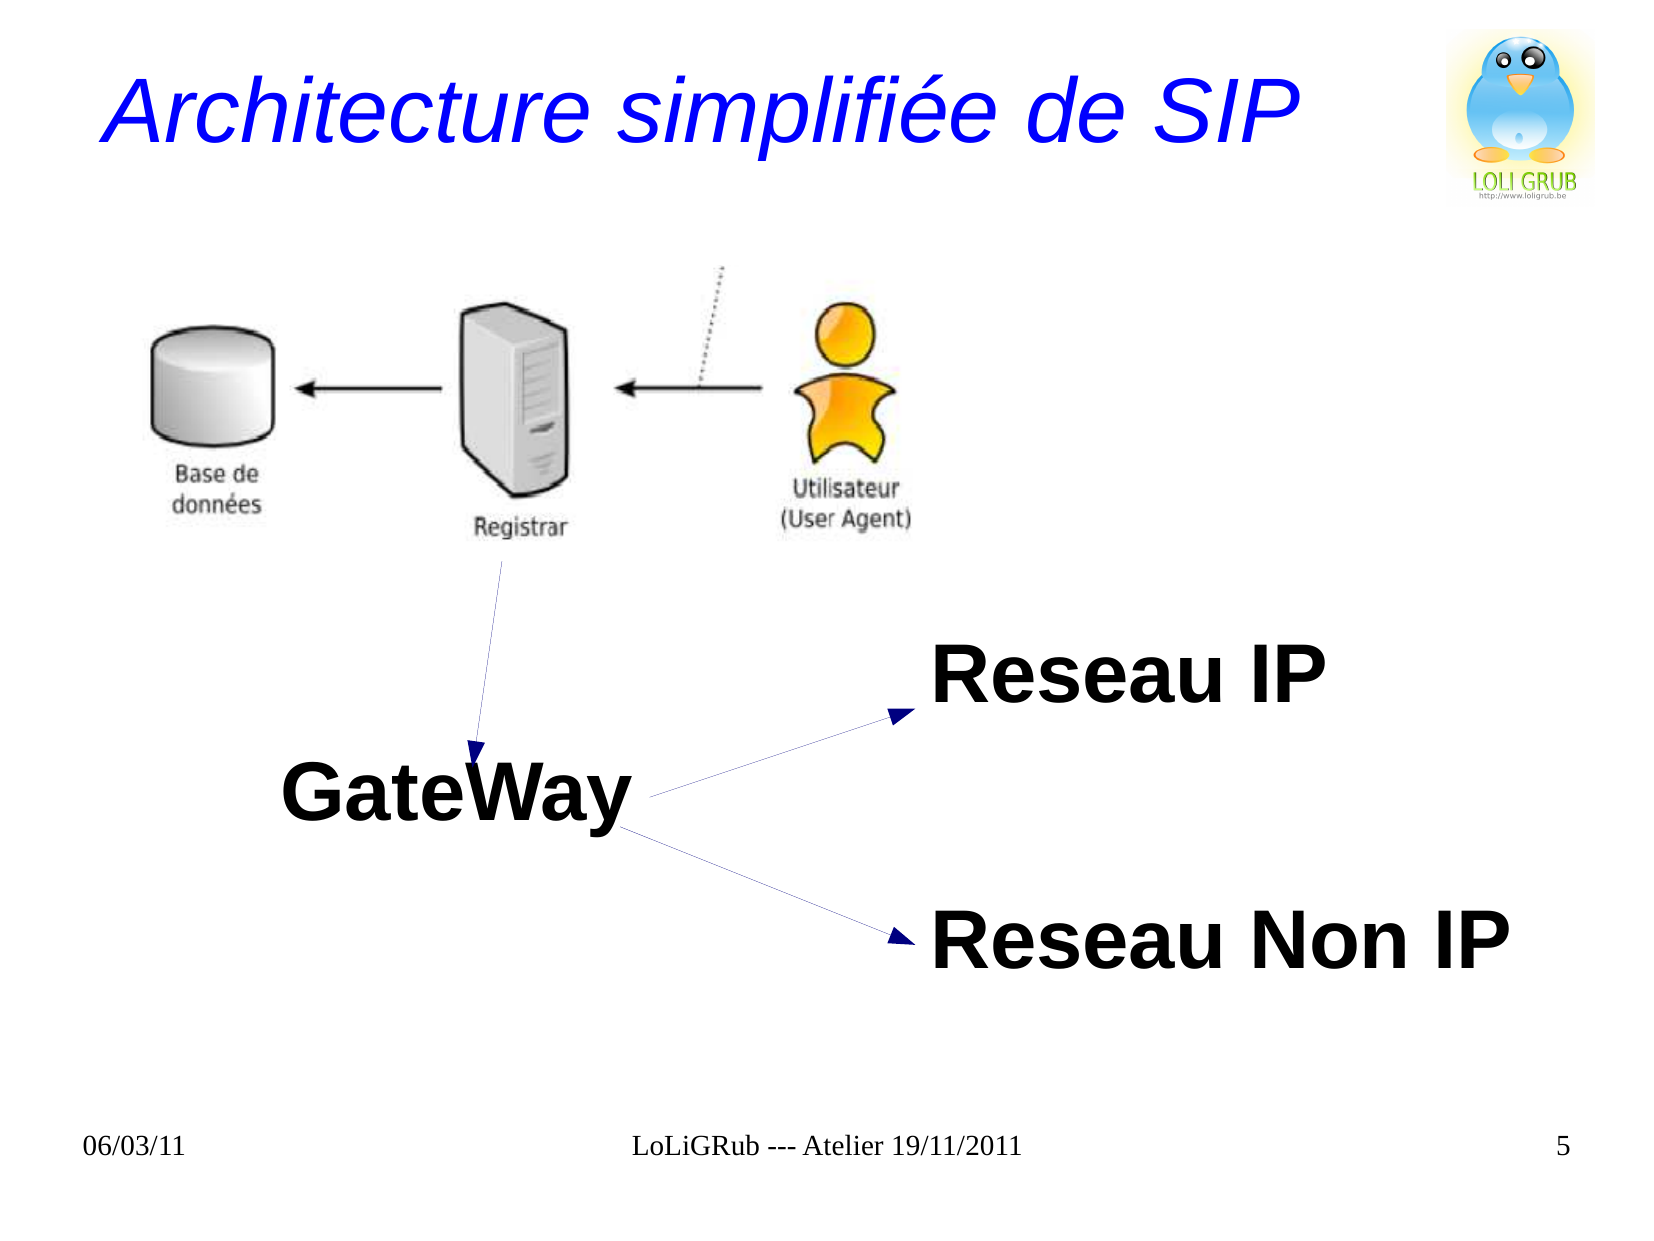

Architecture simplifiée de SIP
Reseau IP
GateWay
Reseau Non IP
06/03/11
LoLiGRub --- Atelier 19/11/2011
5